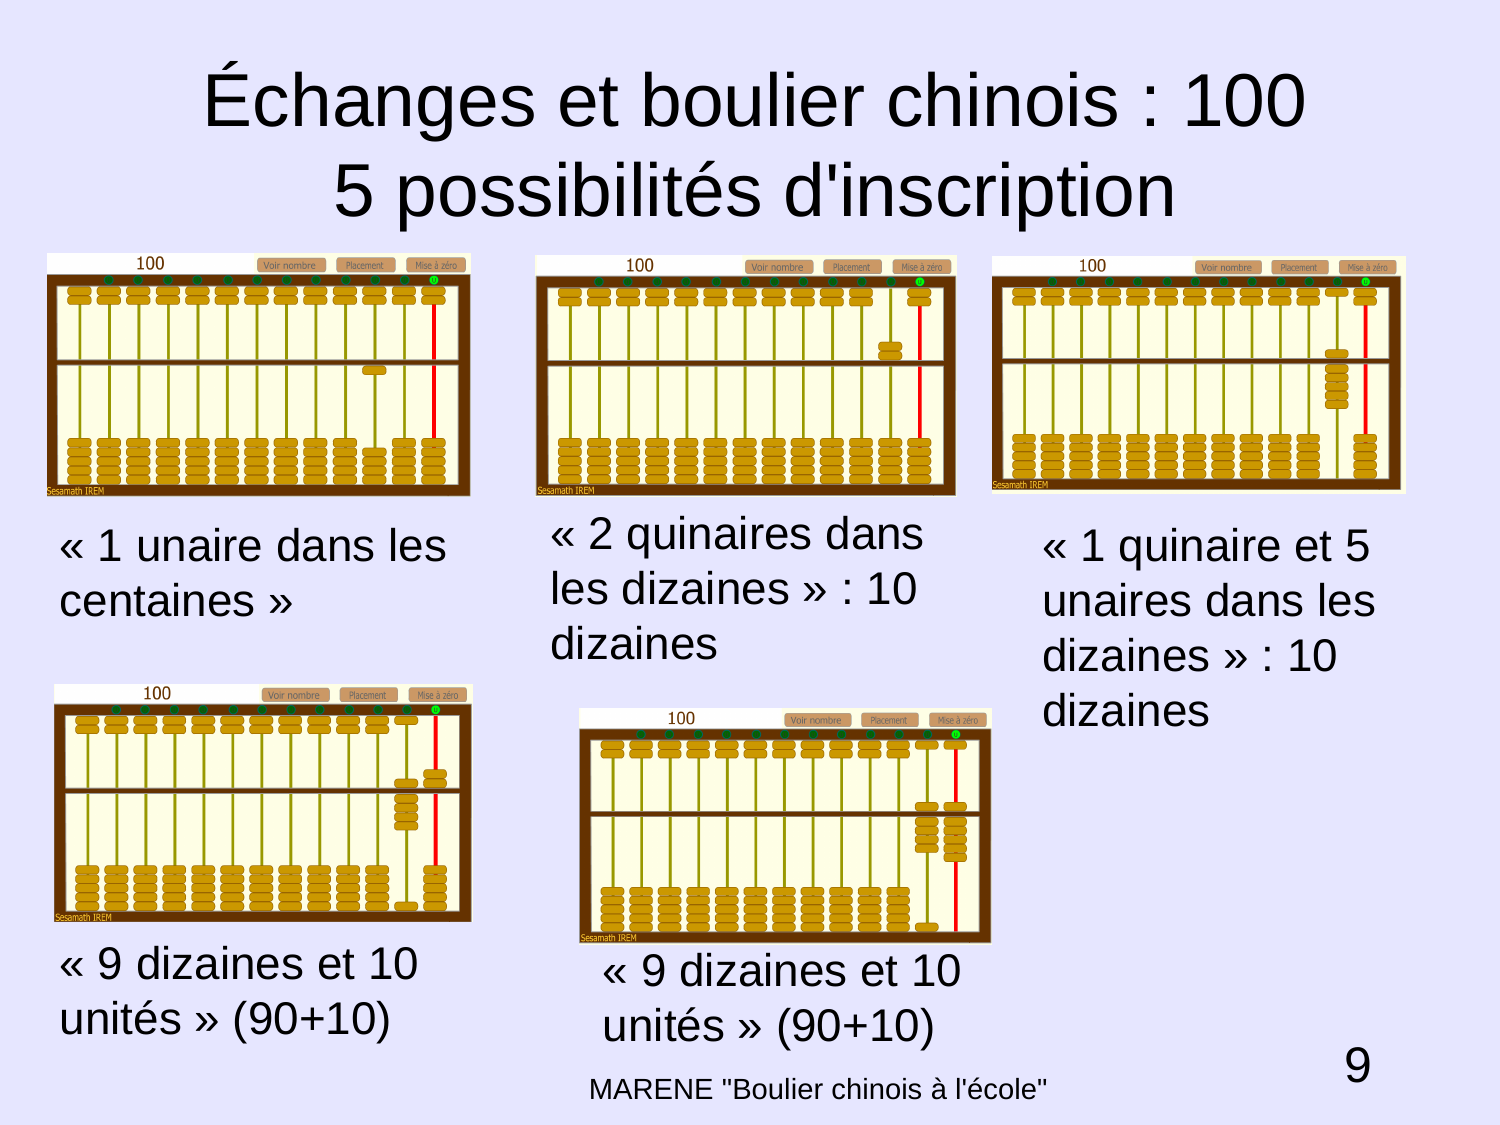

# Échanges et boulier chinois : 100 5 possibilités d'inscription
« 2 quinaires dans les dizaines » : 10 dizaines
« 1 unaire dans les centaines »
« 1 quinaire et 5 unaires dans les dizaines » : 10 dizaines
« 9 dizaines et 10 unités » (90+10)
« 9 dizaines et 10 unités » (90+10)
9